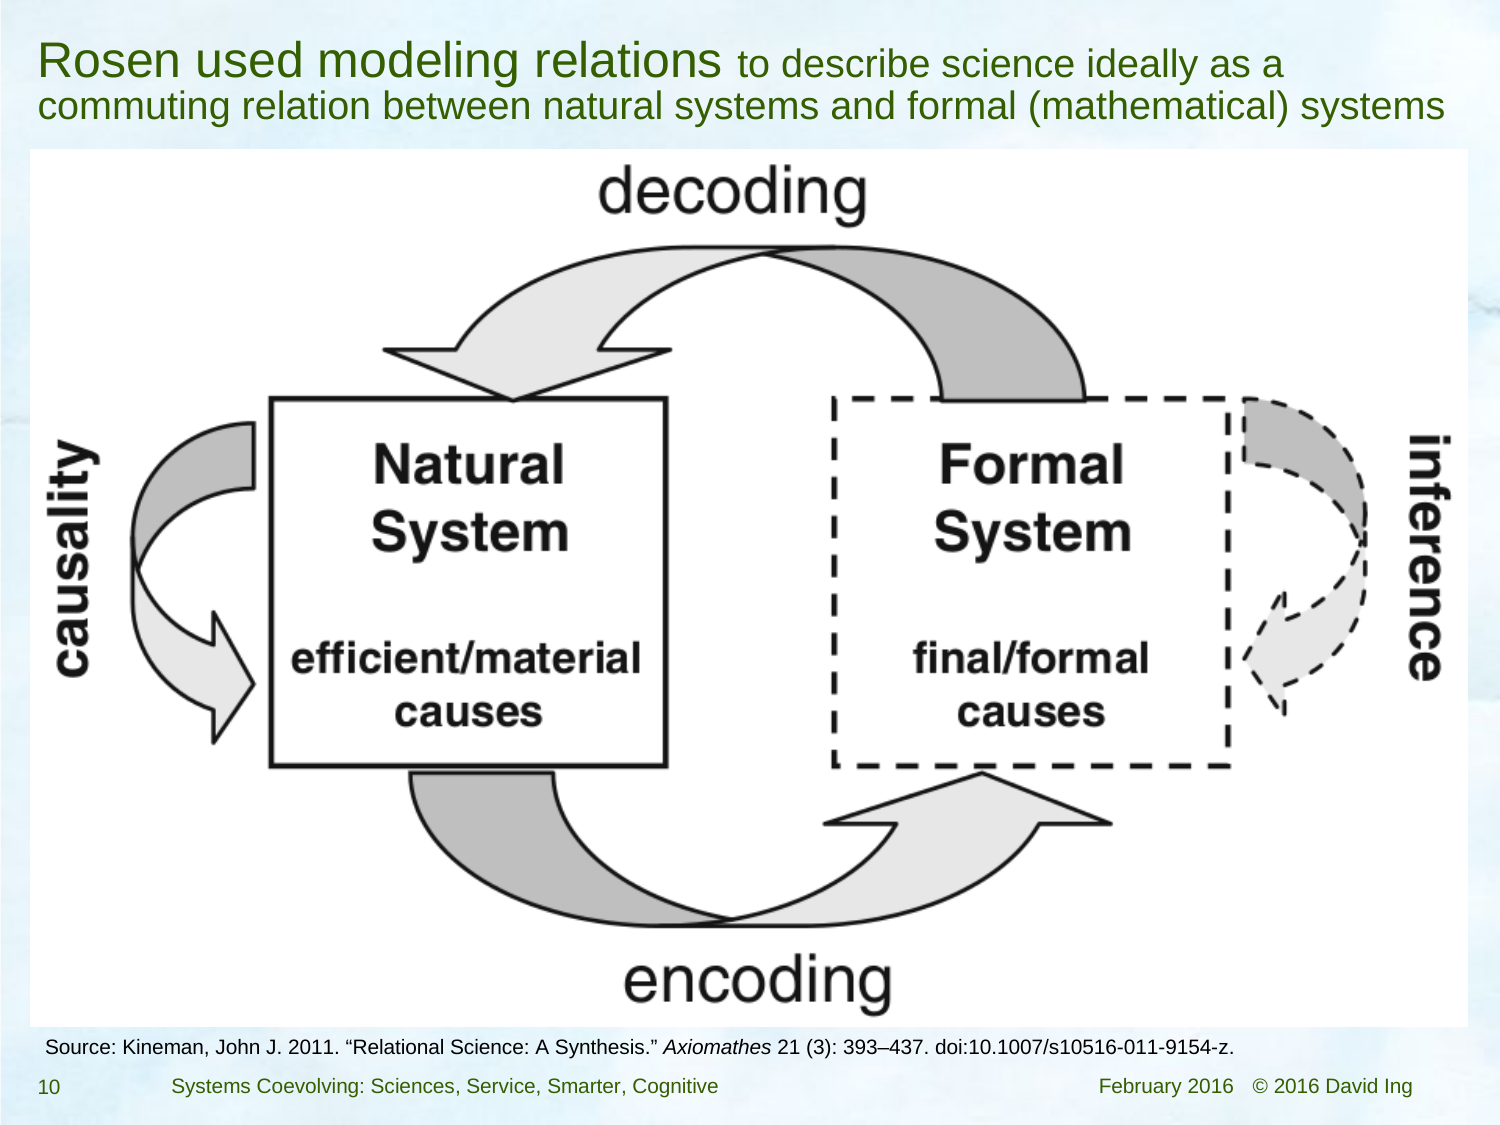

# Rosen used modeling relations to describe science ideally as a commuting relation between natural systems and formal (mathematical) systems
Source: Kineman, John J. 2011. “Relational Science: A Synthesis.” Axiomathes 21 (3): 393–437. doi:10.1007/s10516-011-9154-z.
-
Systems Coevolving: Sciences, Service, Smarter, Cognitive
February 2016
10